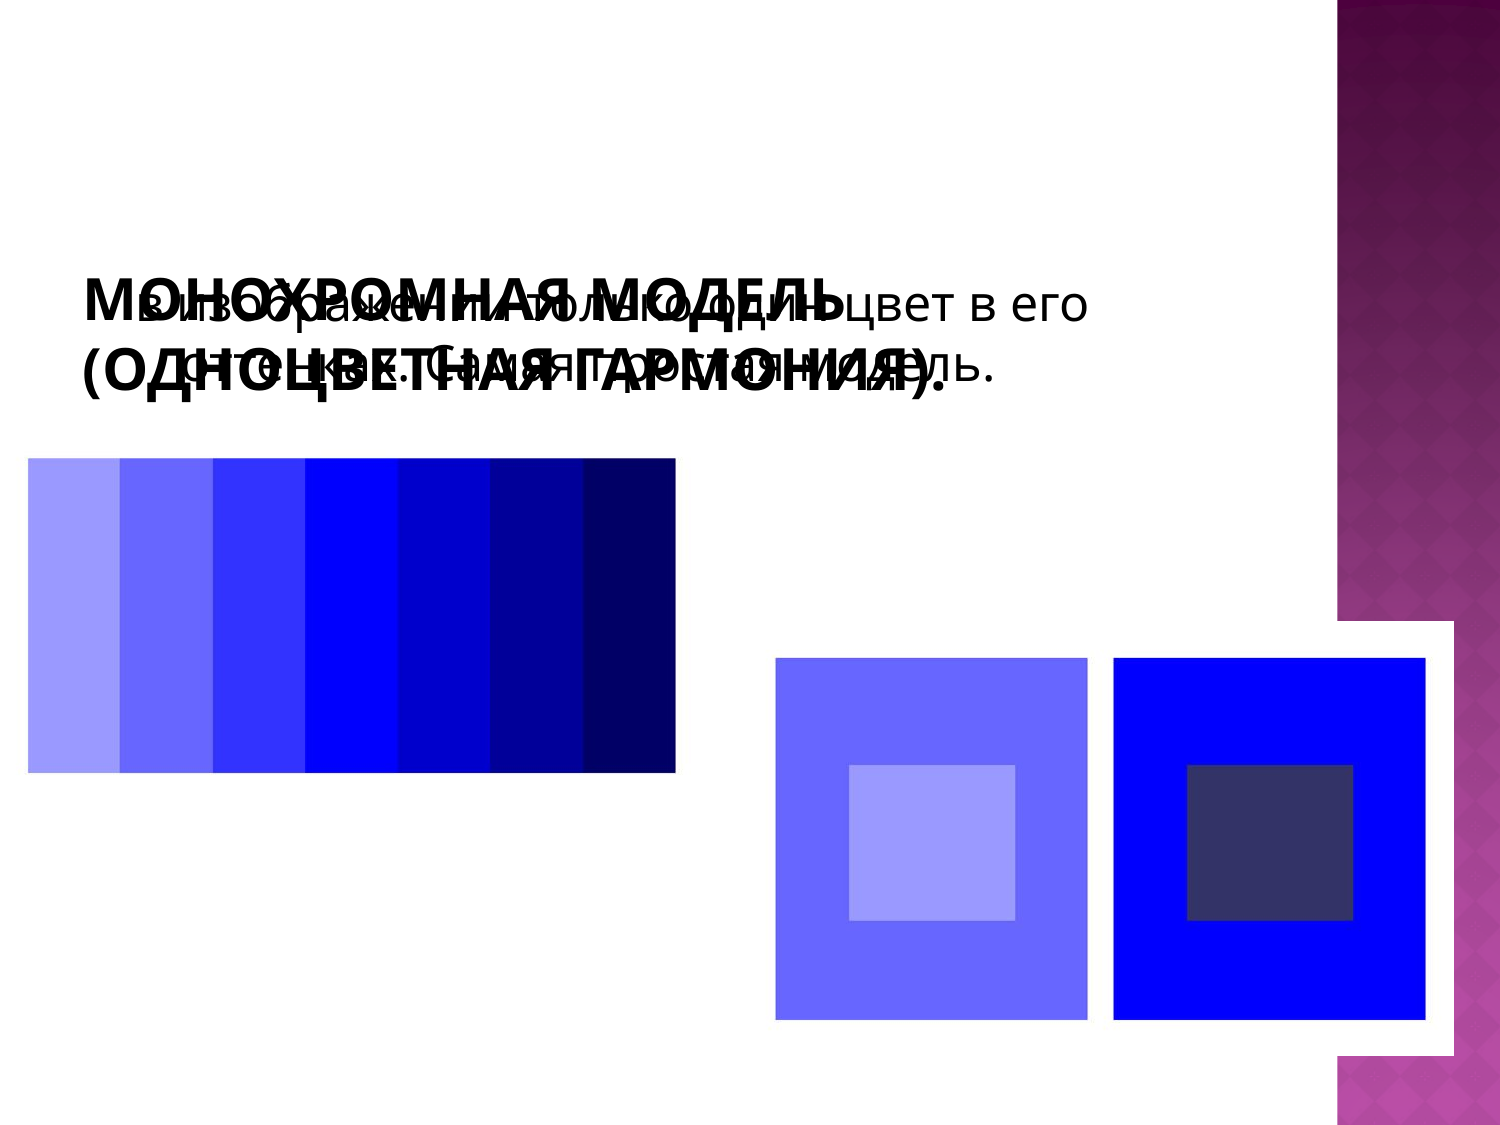

# Монохромная модель (одноцветная гармония).
в изображении только один цвет в его оттенках. Самая простая модель.